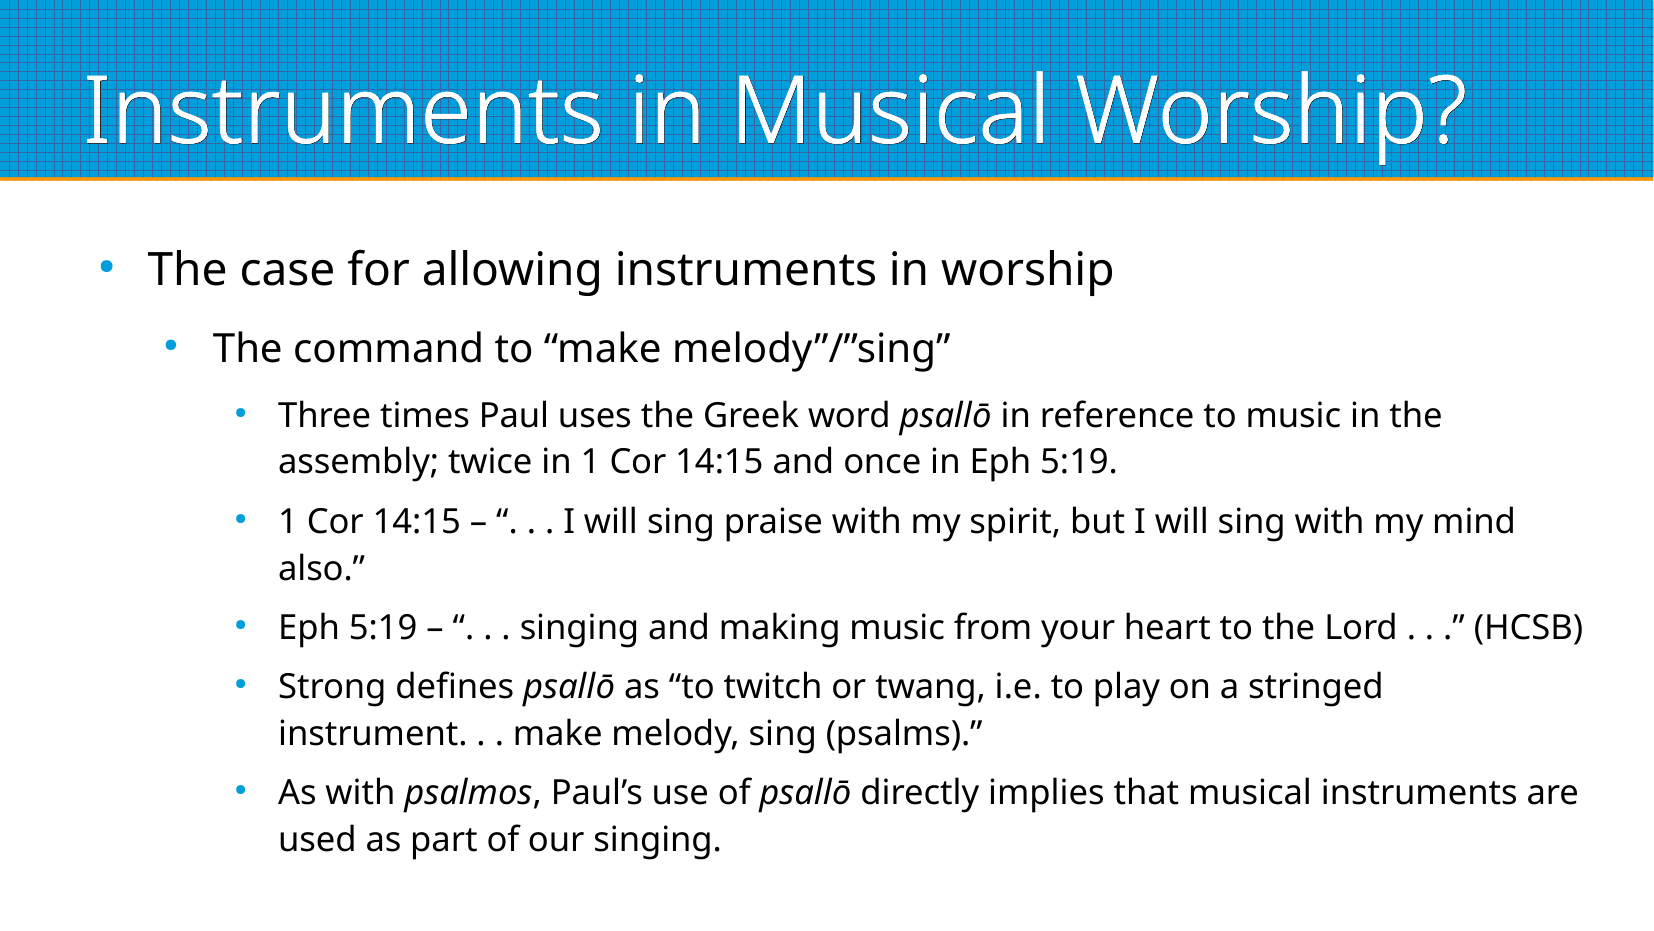

# Instruments in Musical Worship?
The case for allowing instruments in worship
The command to “make melody”/”sing”
Three times Paul uses the Greek word psallō in reference to music in the assembly; twice in 1 Cor 14:15 and once in Eph 5:19.
1 Cor 14:15 – “. . . I will sing praise with my spirit, but I will sing with my mind also.”
Eph 5:19 – “. . . singing and making music from your heart to the Lord . . .” (HCSB)
Strong defines psallō as “to twitch or twang, i.e. to play on a stringed instrument. . . make melody, sing (psalms).”
As with psalmos, Paul’s use of psallō directly implies that musical instruments are used as part of our singing.